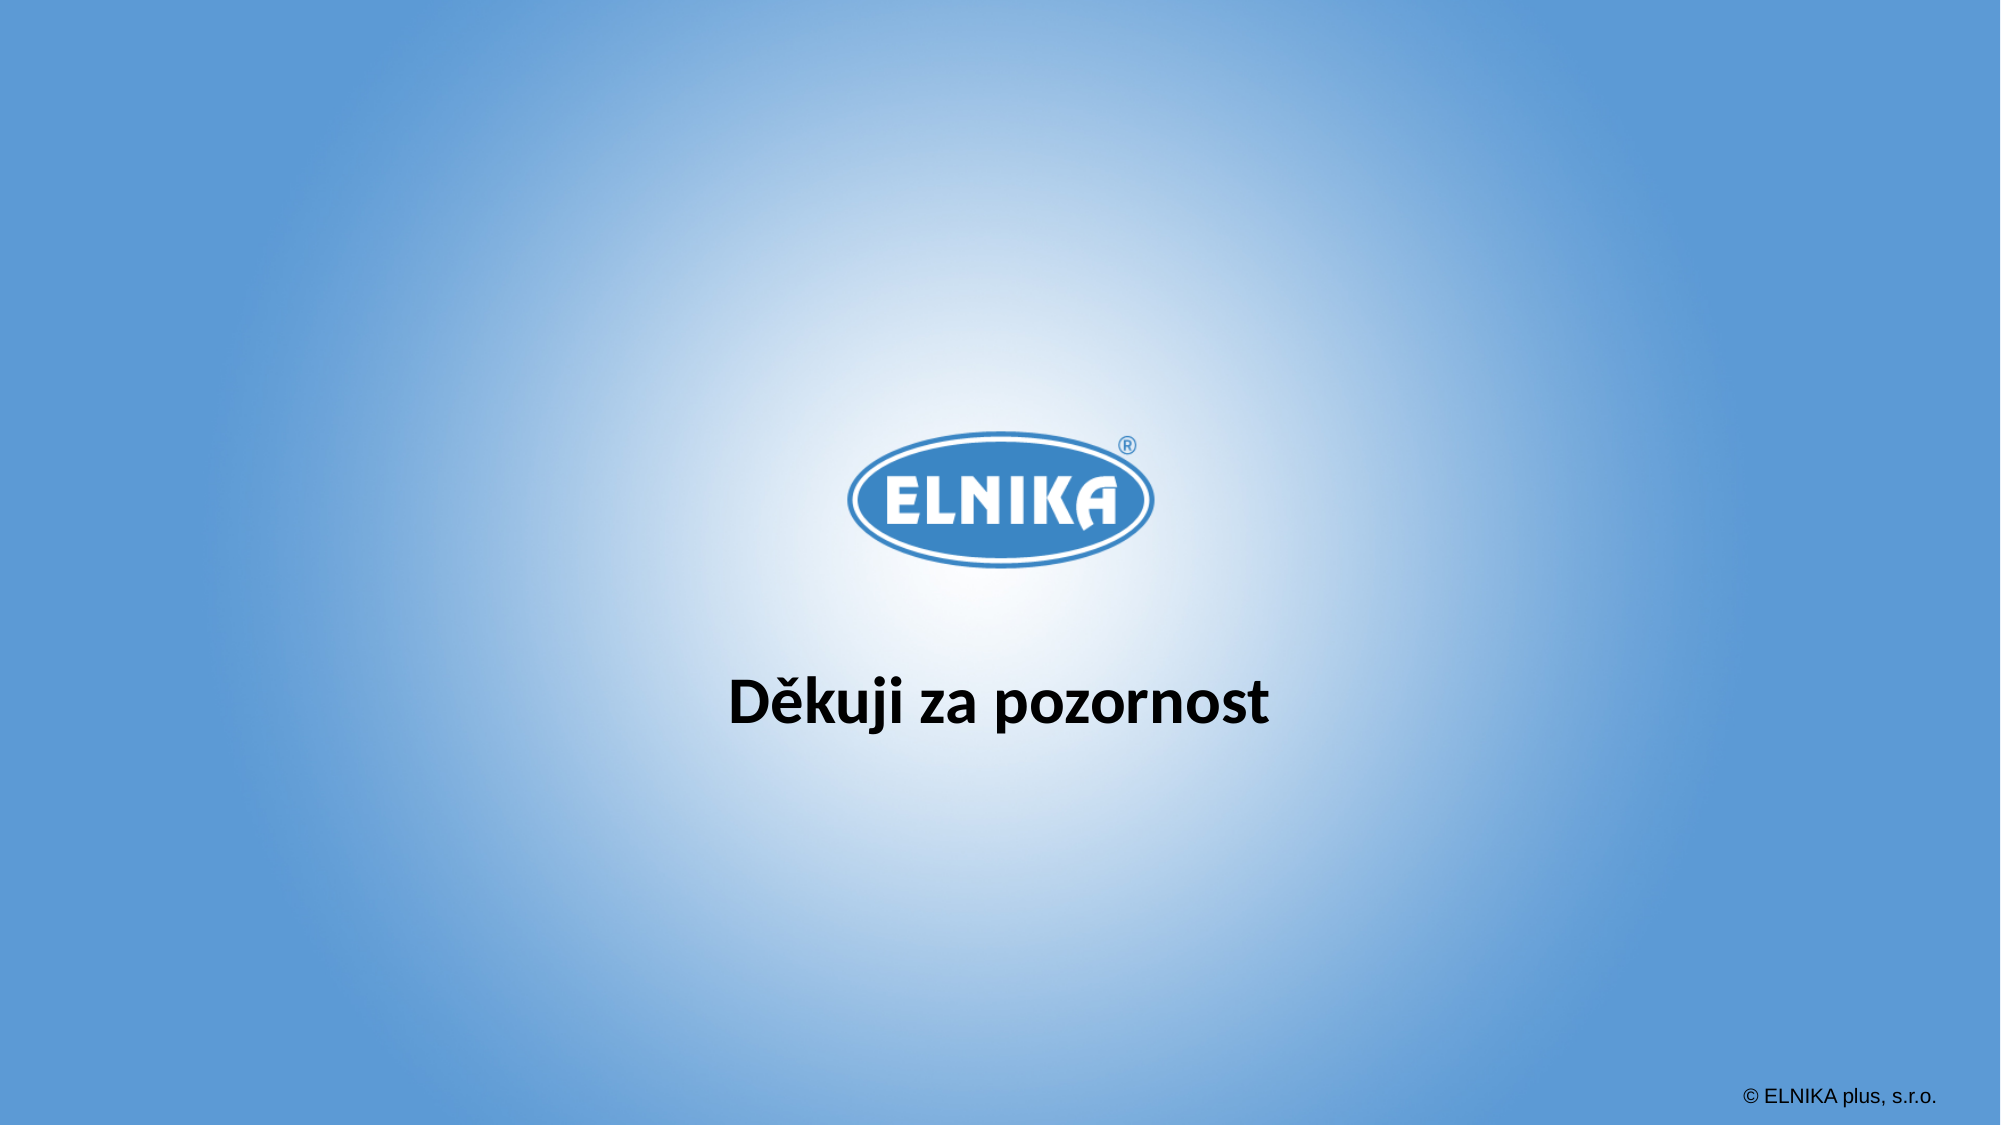

Děkuji za pozornost
© ELNIKA plus, s.r.o.